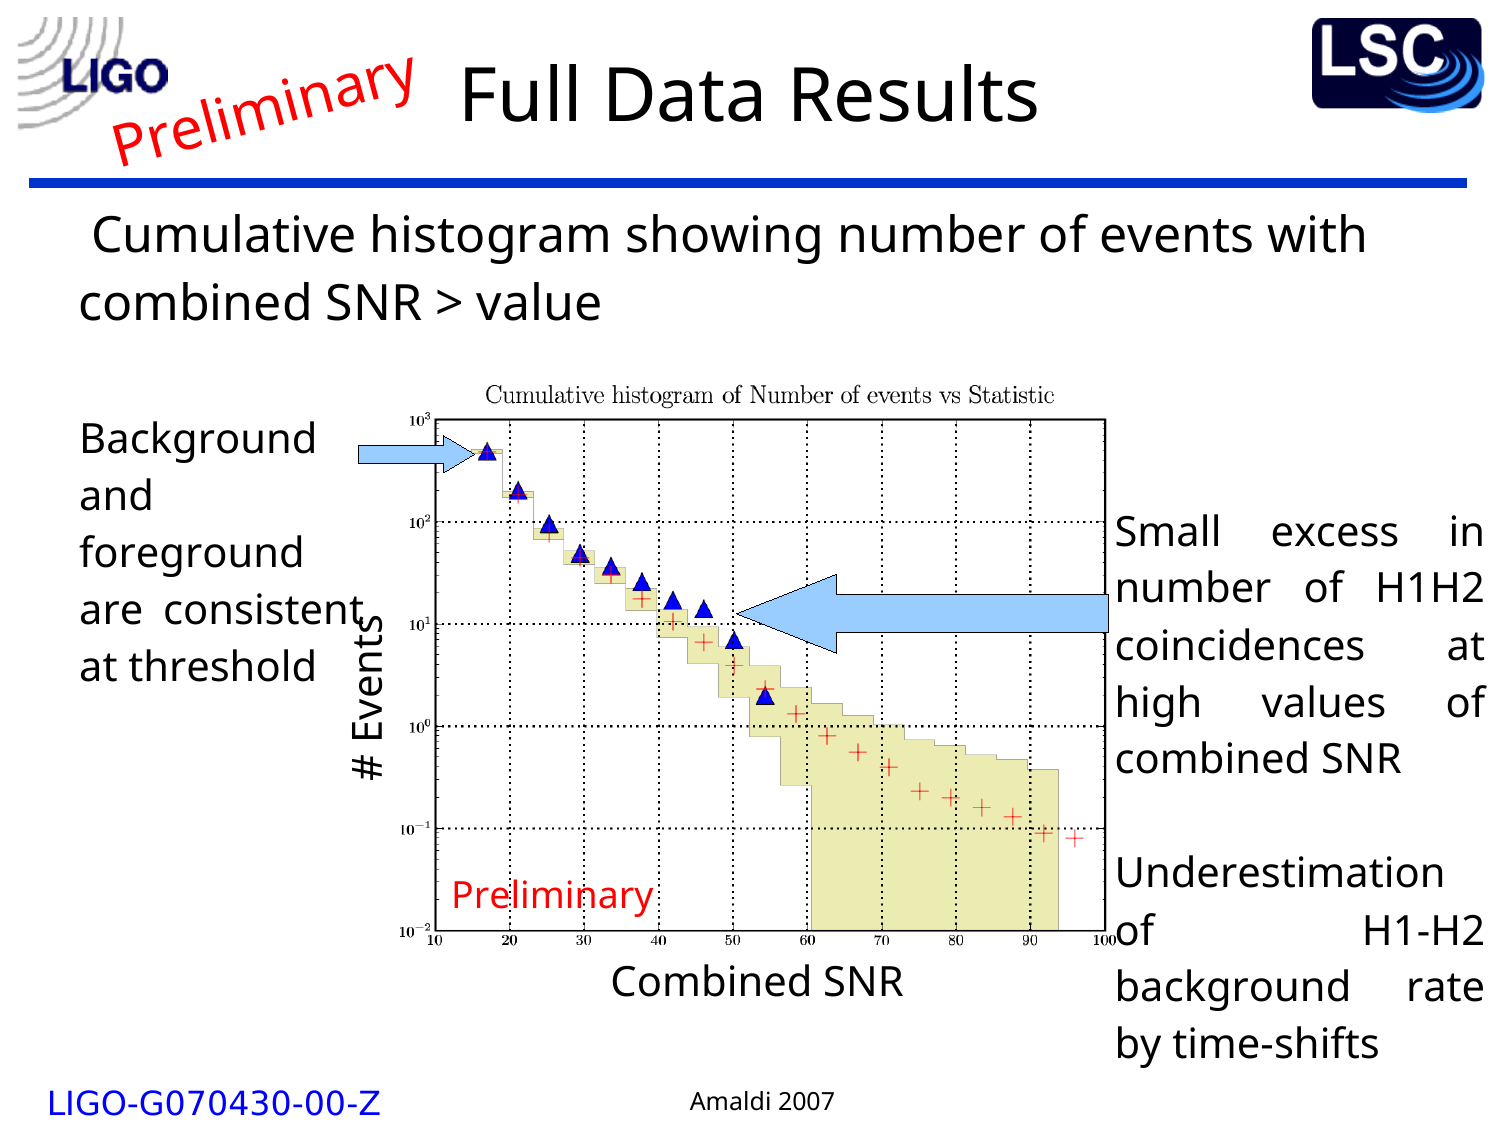

Preliminary
# Full Data Results
 Cumulative histogram showing number of events with combined SNR > value
Background and foreground are consistent at threshold
Small excess in number of H1H2 coincidences at high values of combined SNR
Underestimation of H1-H2 background rate by time-shifts
# Events
Preliminary
Combined SNR
Amaldi 2007